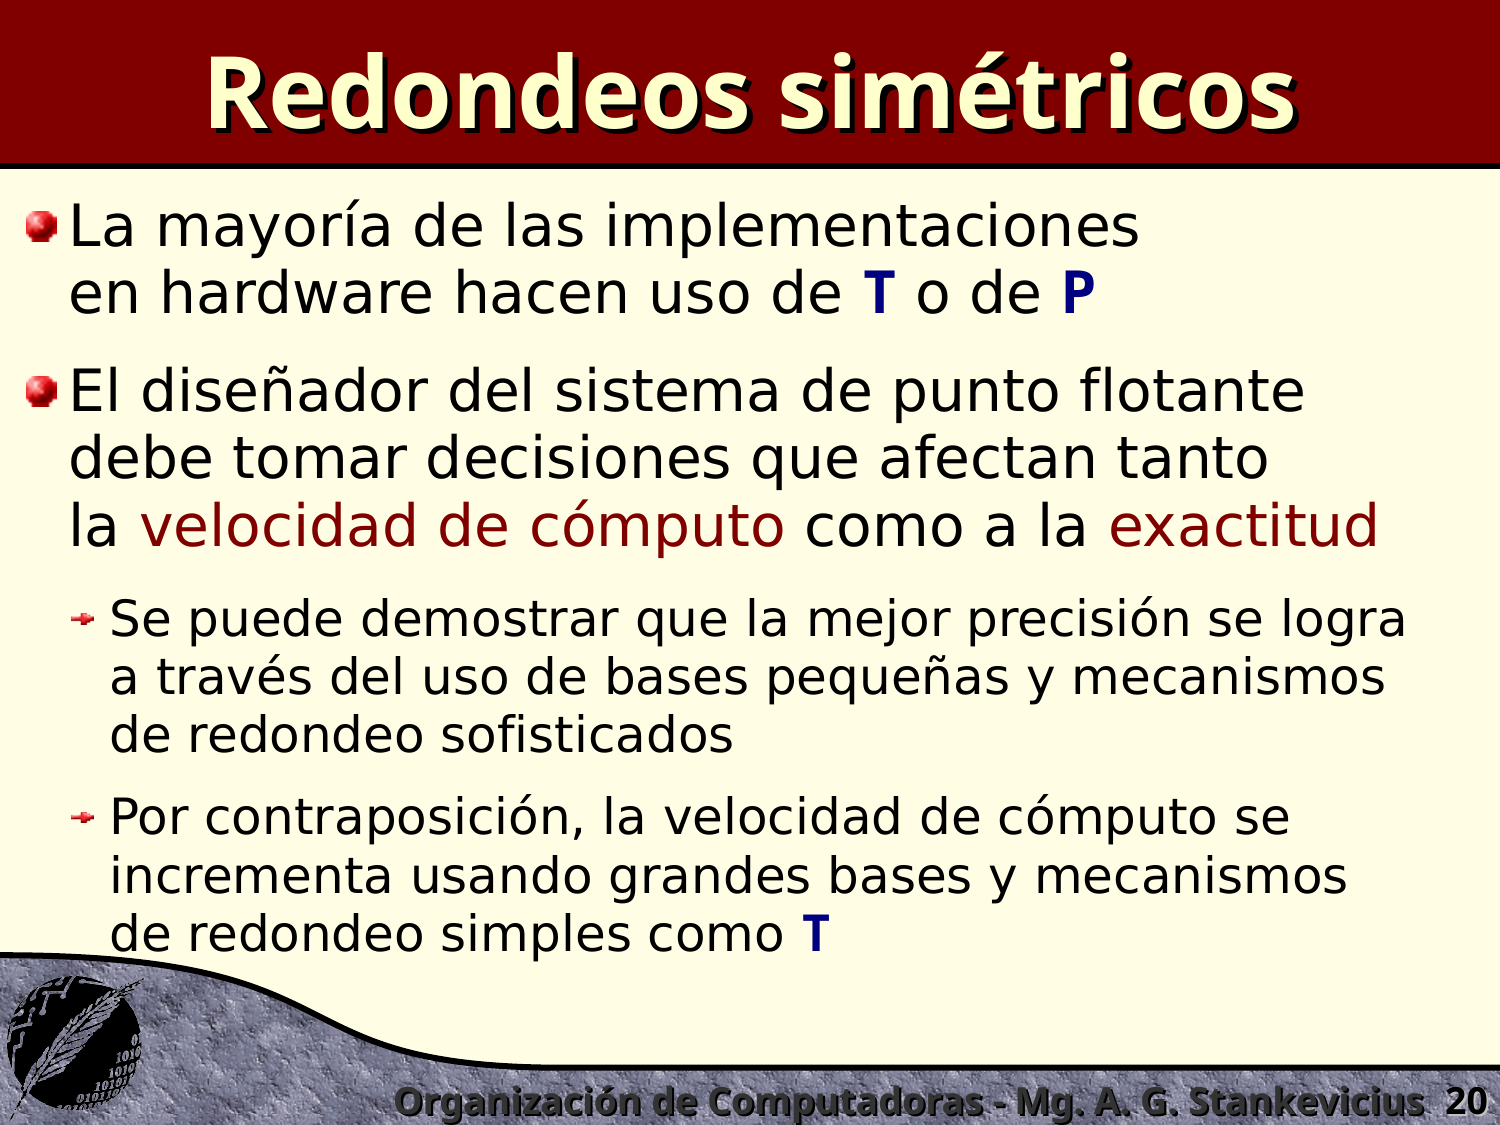

# Redondeos simétricos
La mayoría de las implementaciones
en hardware hacen uso de T o de P
El diseñador del sistema de punto flotante
debe tomar decisiones que afectan tanto
la velocidad de cómputo como a la exactitud
Se puede demostrar que la mejor precisión se logra
a través del uso de bases pequeñas y mecanismos
de redondeo sofisticados
Por contraposición, la velocidad de cómputo se incrementa usando grandes bases y mecanismos
de redondeo simples como T
20